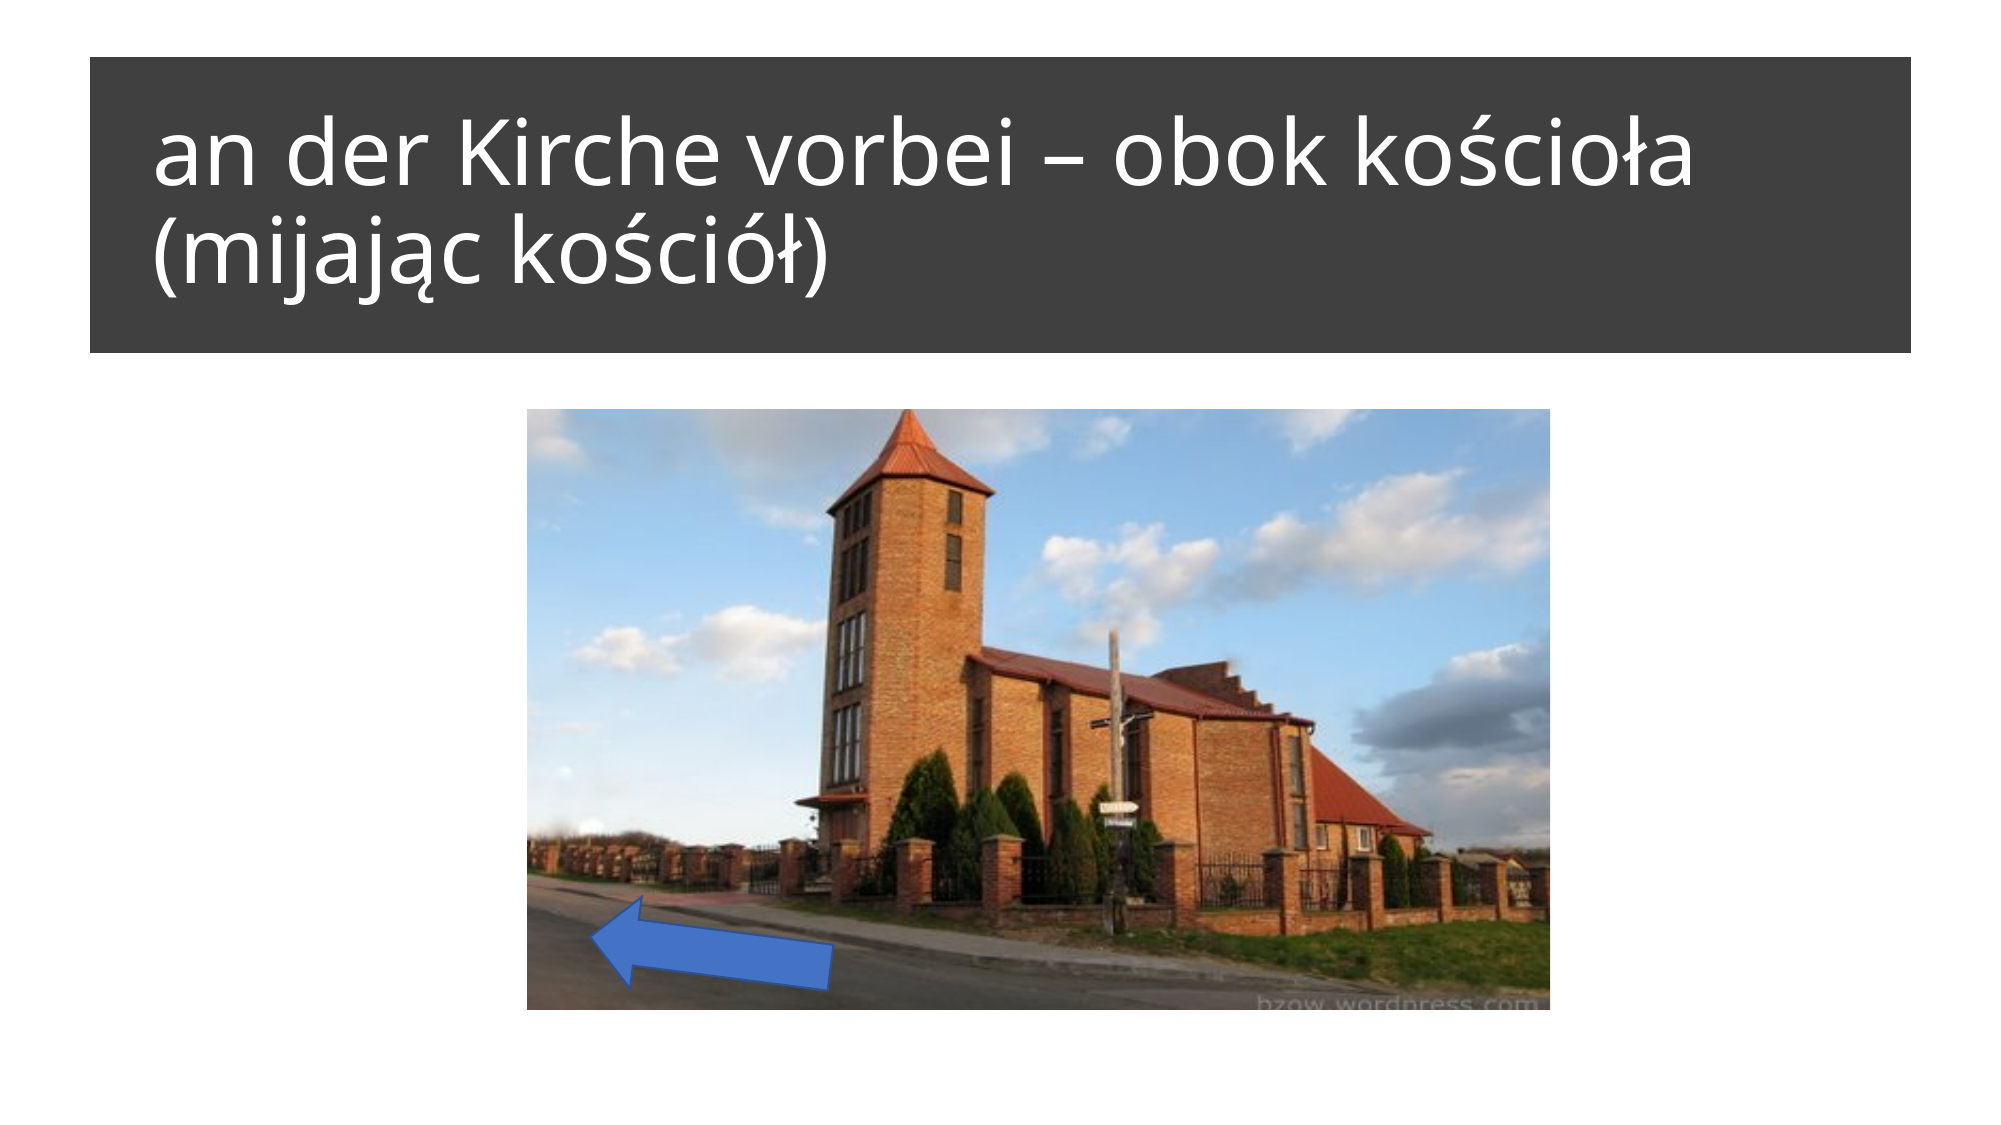

# an der Kirche vorbei – obok kościoła (mijając kościół)